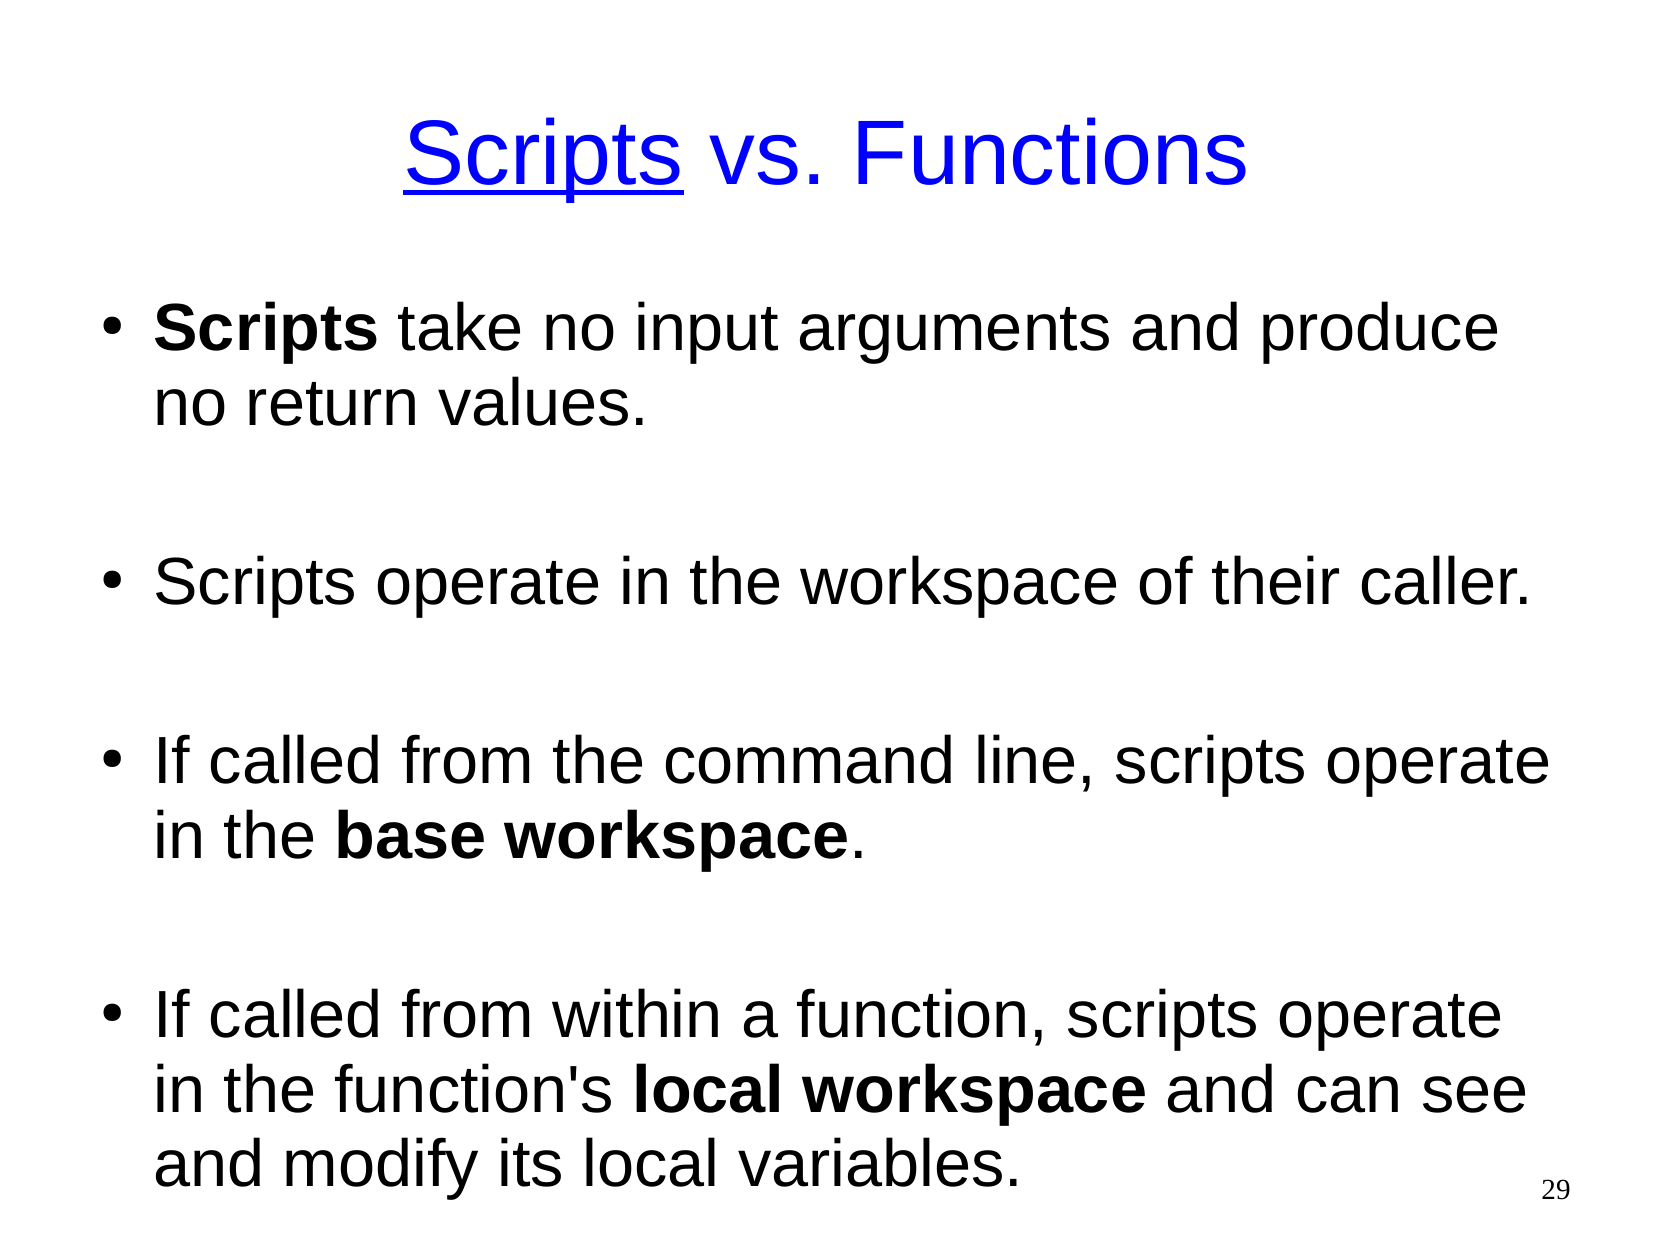

# Scripts vs. Functions
Scripts take no input arguments and produce no return values.
Scripts operate in the workspace of their caller.
If called from the command line, scripts operate in the base workspace.
If called from within a function, scripts operate in the function's local workspace and can see and modify its local variables.
29